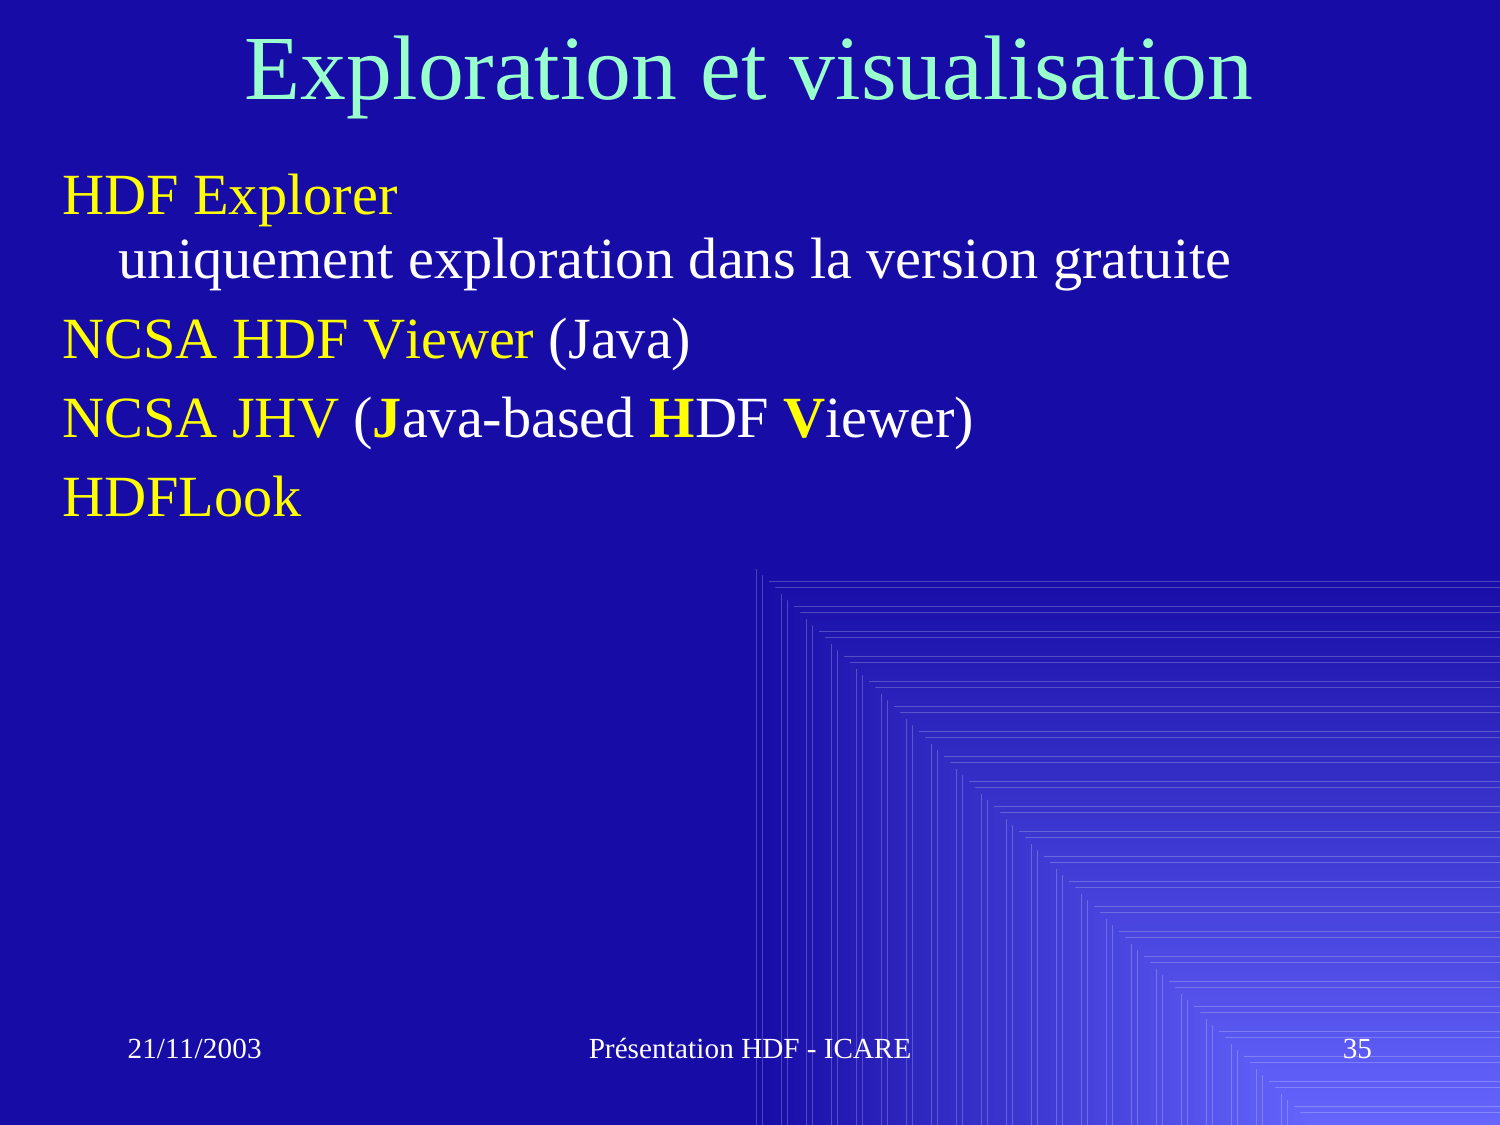

# Exploration et visualisation
HDF Explorer
uniquement exploration dans la version gratuite
NCSA HDF Viewer (Java)
NCSA JHV (Java-based HDF Viewer)
HDFLook
21/11/2003
Présentation HDF - ICARE
35